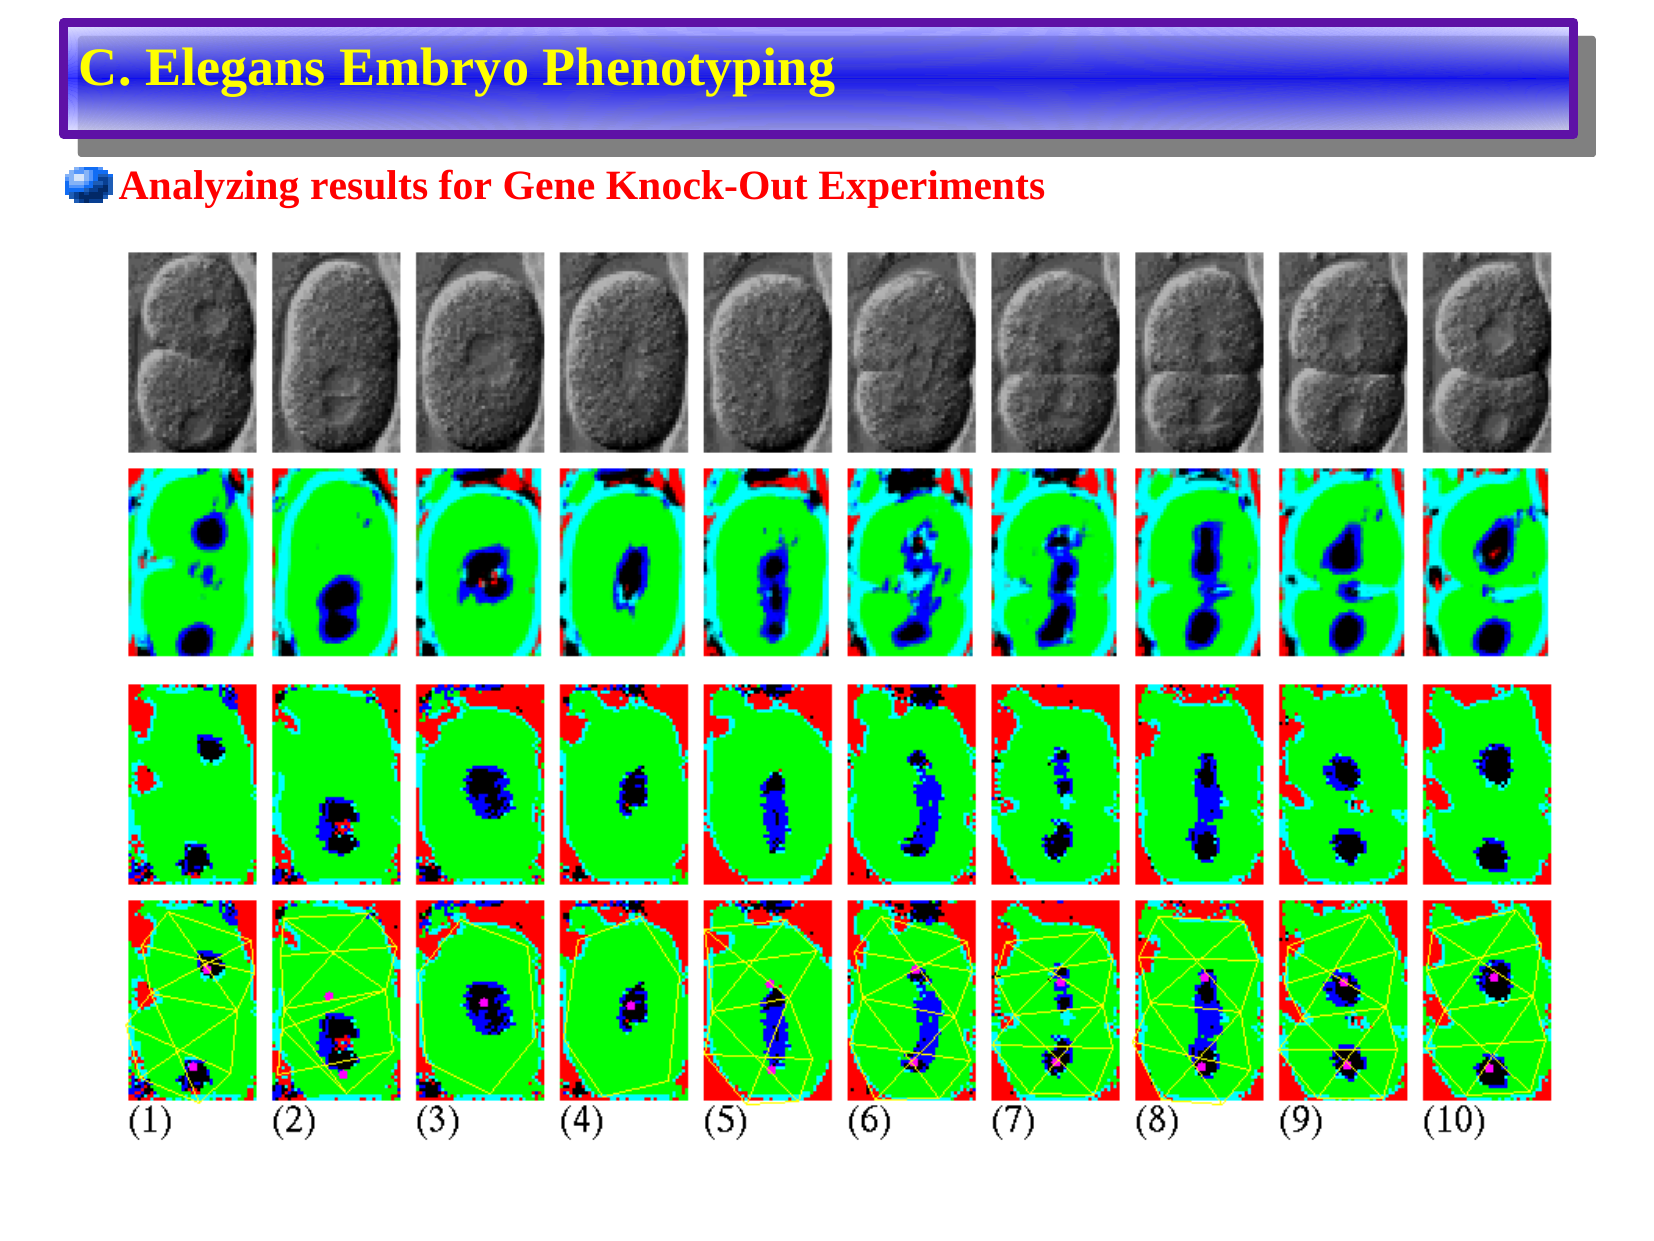

C. Elegans Embryo Phenotyping
Analyzing results for Gene Knock-Out Experiments